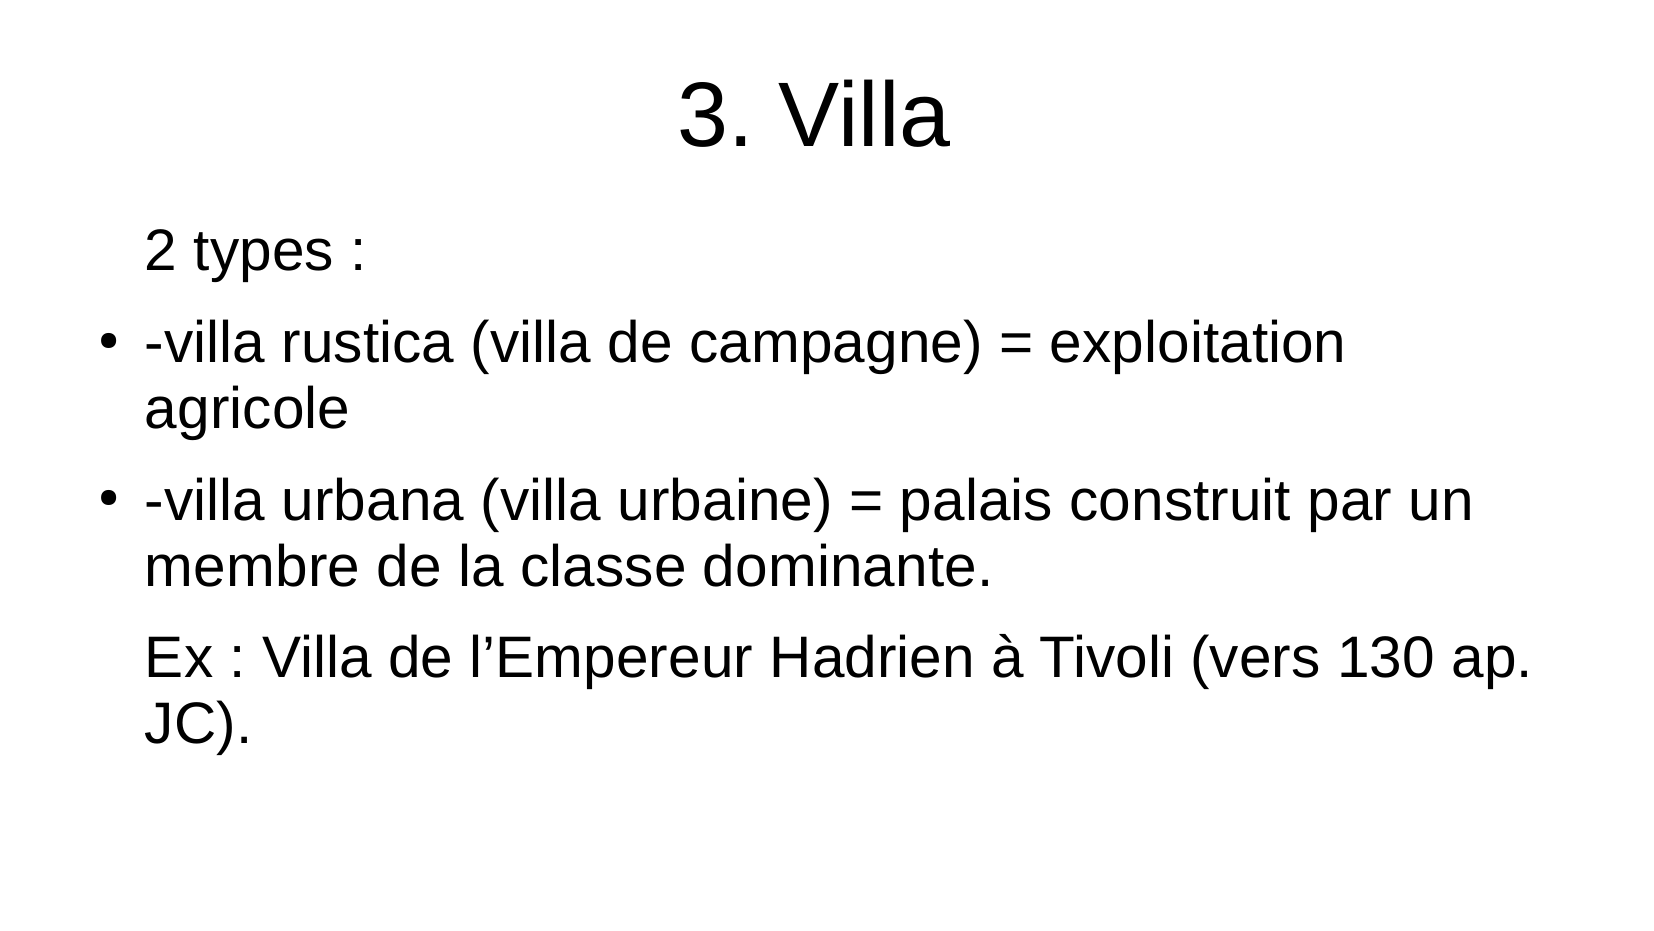

# 3. Villa
2 types :
-villa rustica (villa de campagne) = exploitation agricole
-villa urbana (villa urbaine) = palais construit par un membre de la classe dominante.
Ex : Villa de l’Empereur Hadrien à Tivoli (vers 130 ap. JC).